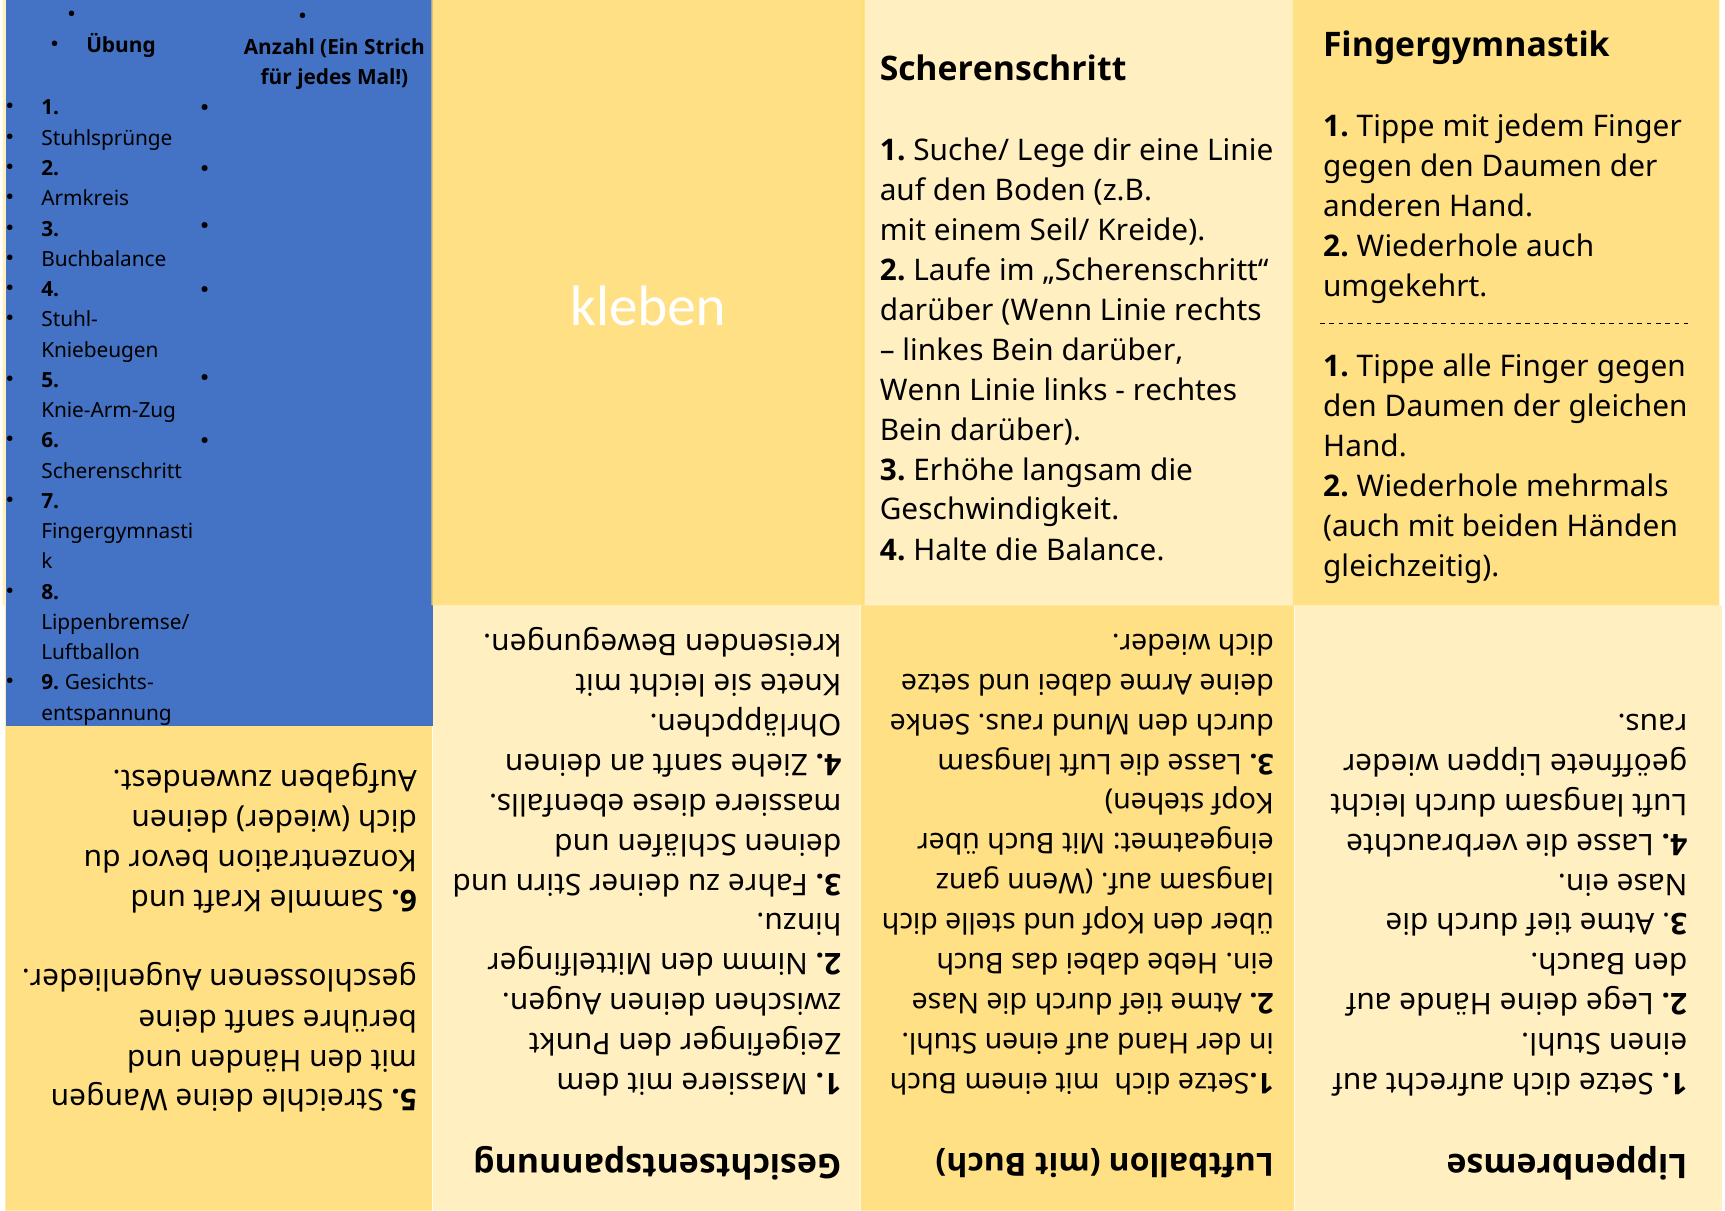

| Übung | Anzahl (Ein Strich für jedes Mal!) |
| --- | --- |
| 1. Stuhlsprünge | |
| 2. Armkreis | |
| 3. Buchbalance | |
| 4. Stuhl-Kniebeugen | |
| 5. Knie-Arm-Zug | |
| 6. Scherenschritt | |
| 7. Fingergymnastik | |
| 8. Lippenbremse/ Luftballon | |
| 9. Gesichts-entspannung | |
kleben
Scherenschritt
1. Suche/ Lege dir eine Linie auf den Boden (z.B.
mit einem Seil/ Kreide).
2. Laufe im „Scherenschritt“ darüber (Wenn Linie rechts – linkes Bein darüber,
Wenn Linie links - rechtes Bein darüber).
3. Erhöhe langsam die Geschwindigkeit.
4. Halte die Balance.
Fingergymnastik
1. Tippe mit jedem Finger gegen den Daumen der anderen Hand.
2. Wiederhole auch umgekehrt.
1. Tippe alle Finger gegen den Daumen der gleichen Hand.
2. Wiederhole mehrmals (auch mit beiden Händen gleichzeitig).
5. Streichle deine Wangen mit den Händen und berühre sanft deine geschlossenen Augenlieder.
6. Sammle Kraft und Konzentration bevor du dich (wieder) deinen Aufgaben zuwendest.
Gesichtsentspannung
1. Massiere mit dem Zeigefinger den Punkt zwischen deinen Augen.
2. Nimm den Mittelfinger hinzu.
3. Fahre zu deiner Stirn und deinen Schläfen und massiere diese ebenfalls.
4. Ziehe sanft an deinen Ohrläppchen.
Knete sie leicht mit kreisenden Bewegungen.
Luftballon (mit Buch)
1.Setze dich mit einem Buch in der Hand auf einen Stuhl.
2. Atme tief durch die Nase ein. Hebe dabei das Buch über den Kopf und stelle dich langsam auf. (Wenn ganz eingeatmet: Mit Buch über Kopf stehen)
3. Lasse die Luft langsam durch den Mund raus. Senke deine Arme dabei und setze dich wieder.
Lippenbremse
1. Setze dich aufrecht auf einen Stuhl.
2. Lege deine Hände auf den Bauch.
3. Atme tief durch die
Nase ein.
4. Lasse die verbrauchte Luft langsam durch leicht geöffnete Lippen wieder raus.